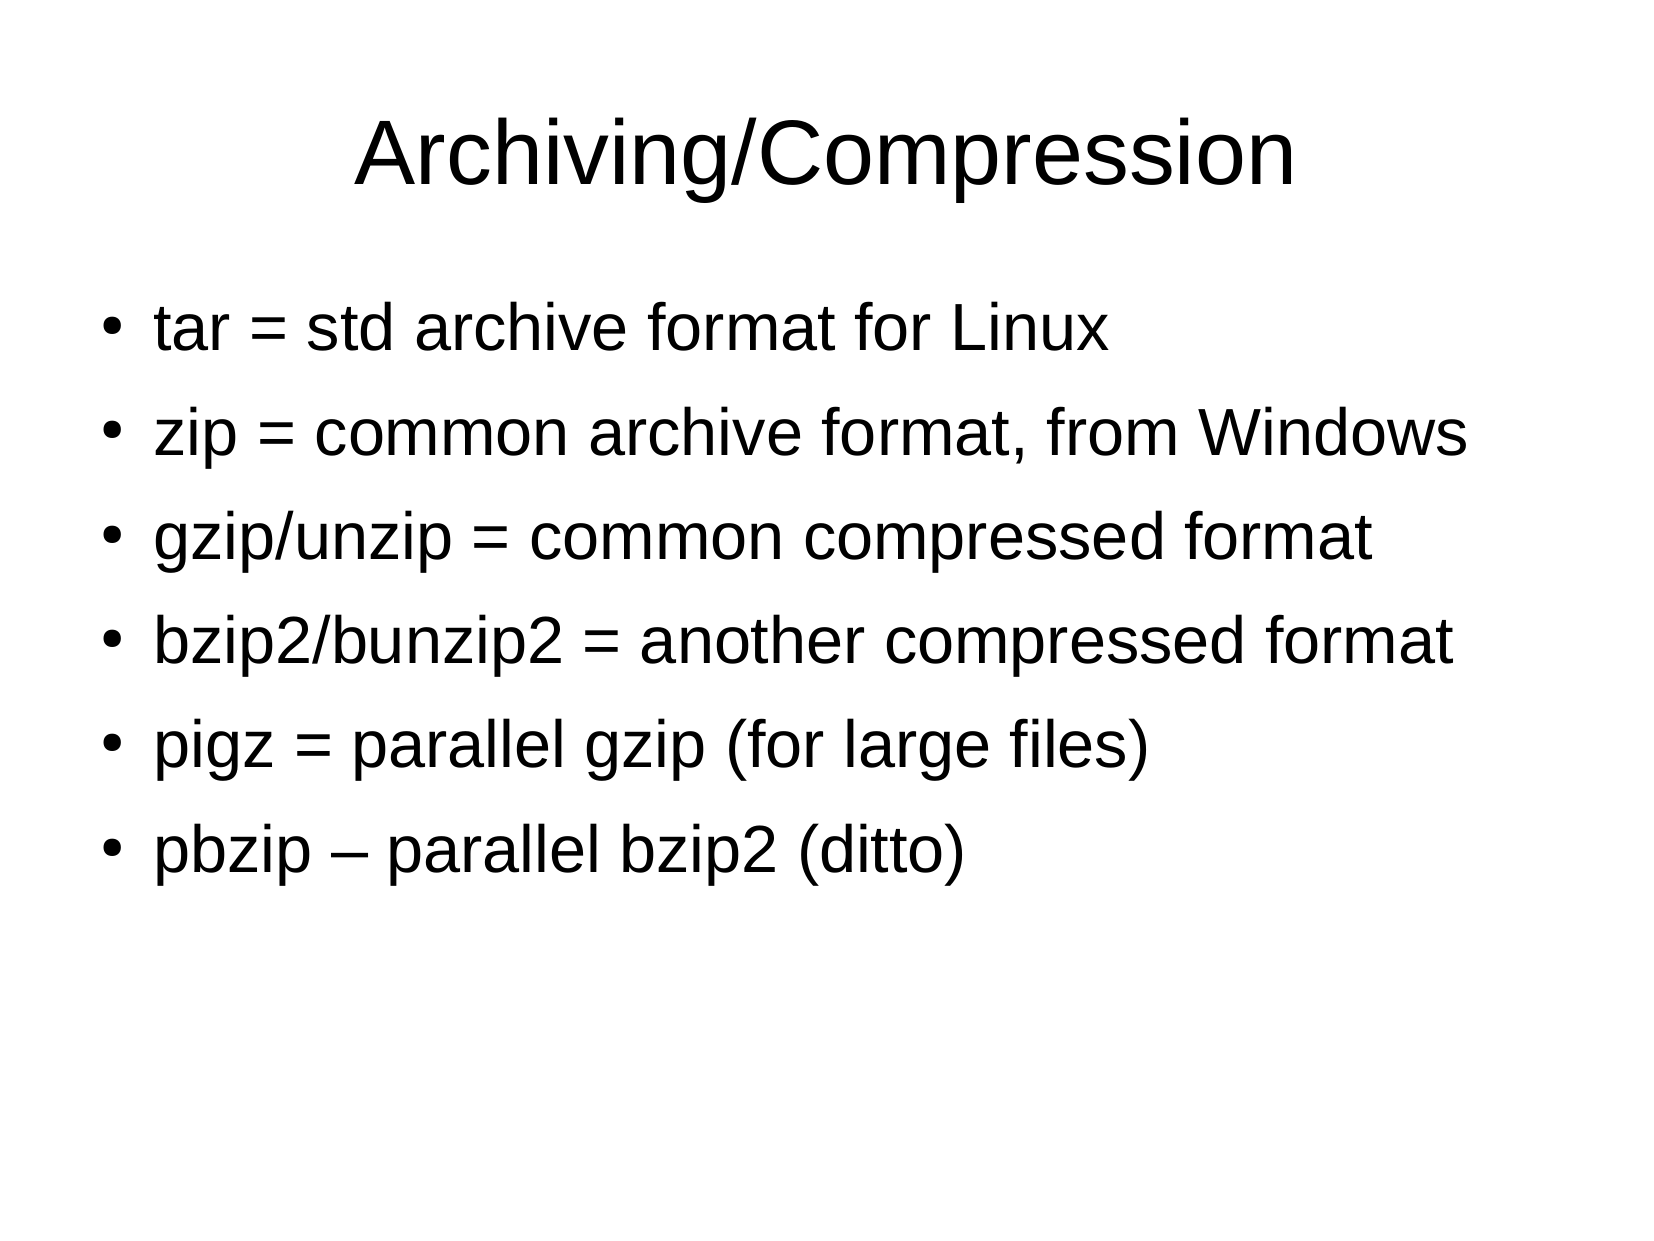

# Archiving/Compression
tar = std archive format for Linux
zip = common archive format, from Windows
gzip/unzip = common compressed format
bzip2/bunzip2 = another compressed format
pigz = parallel gzip (for large files)
pbzip – parallel bzip2 (ditto)